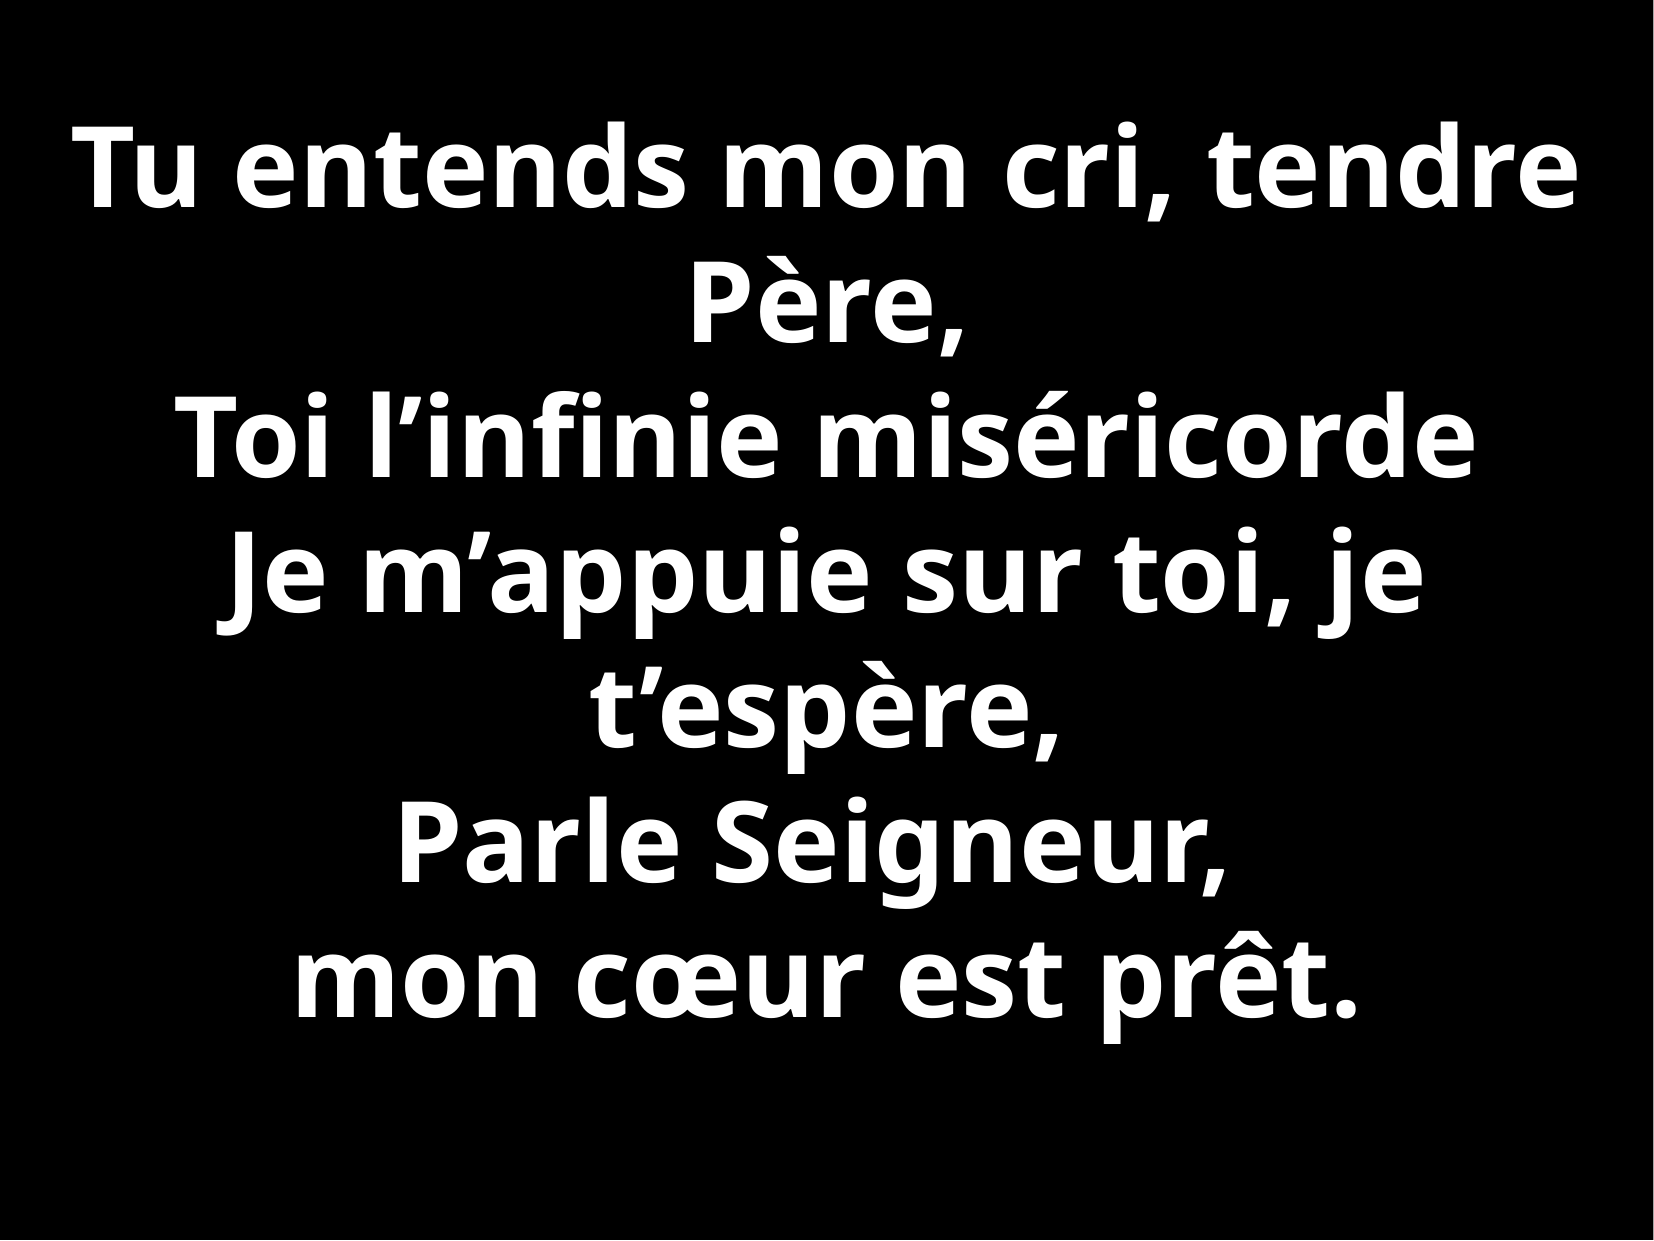

Tu entends mon cri, tendre Père,
Toi l’infinie miséricorde
Je m’appuie sur toi, je t’espère,
Parle Seigneur,
mon cœur est prêt.